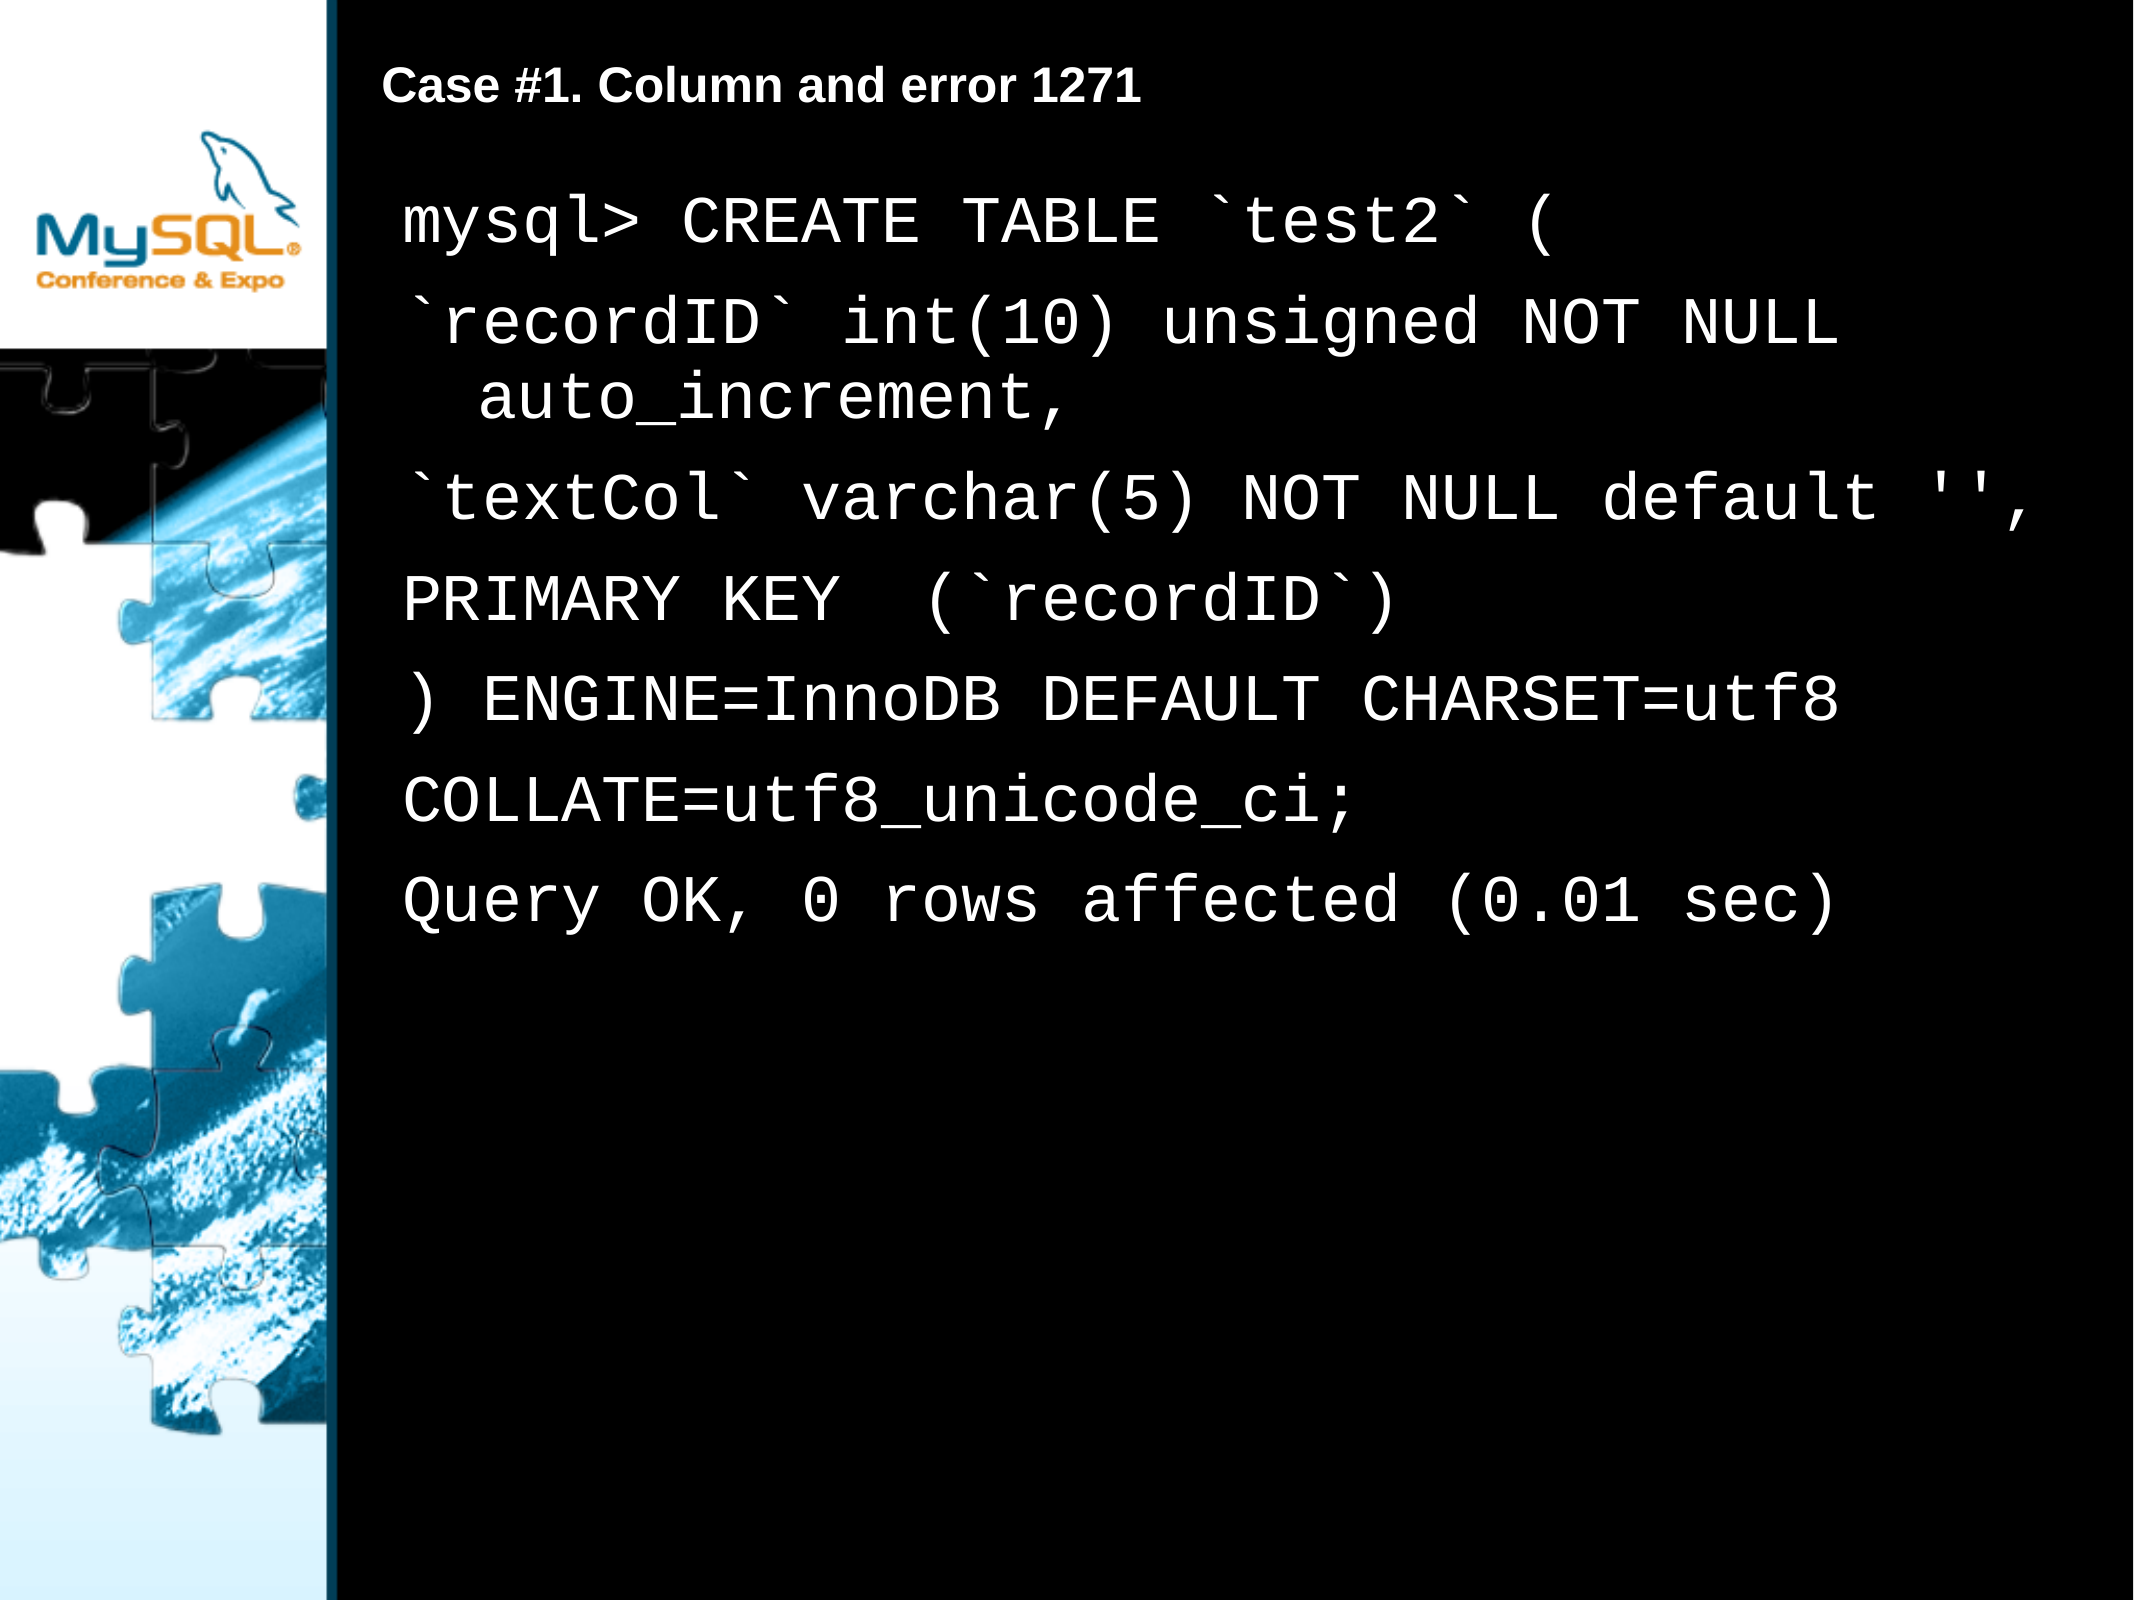

# Case #1. Column and error 1271
mysql> CREATE TABLE `test2` (
`recordID` int(10) unsigned NOT NULL auto_increment,
`textCol` varchar(5) NOT NULL default '',
PRIMARY KEY (`recordID`)
) ENGINE=InnoDB DEFAULT CHARSET=utf8
COLLATE=utf8_unicode_ci;
Query OK, 0 rows affected (0.01 sec)